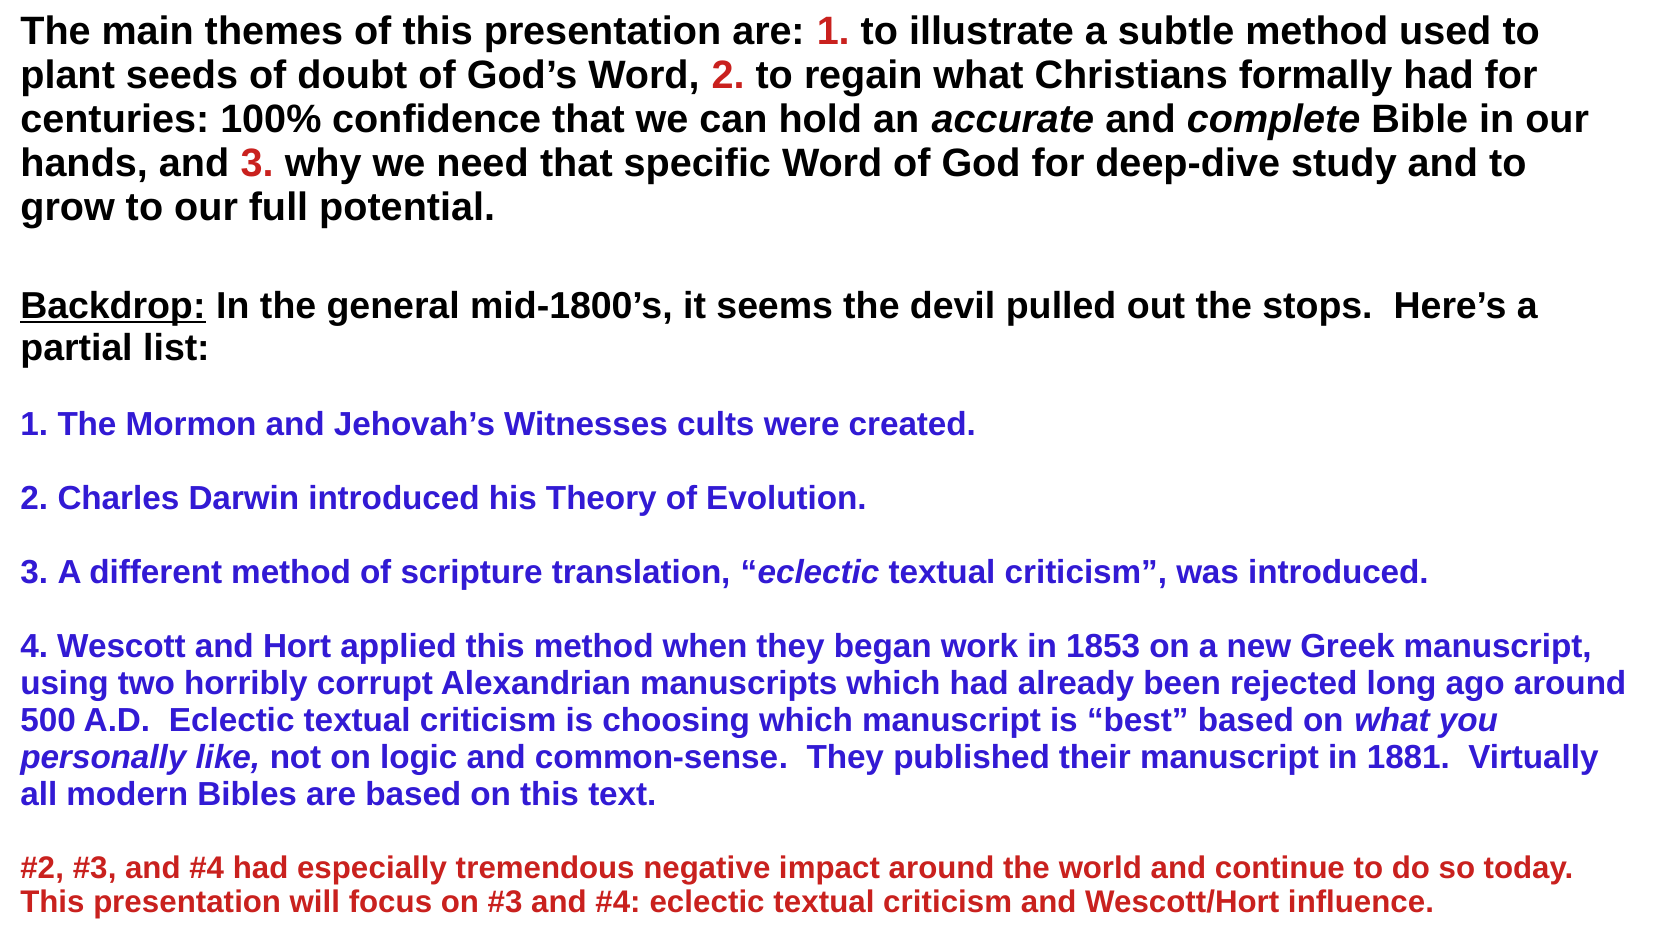

The main themes of this presentation are: 1. to illustrate a subtle method used to plant seeds of doubt of God’s Word, 2. to regain what Christians formally had for centuries: 100% confidence that we can hold an accurate and complete Bible in our hands, and 3. why we need that specific Word of God for deep-dive study and to grow to our full potential.
Backdrop: In the general mid-1800’s, it seems the devil pulled out the stops. Here’s a partial list:
1. The Mormon and Jehovah’s Witnesses cults were created.
2. Charles Darwin introduced his Theory of Evolution.
3. A different method of scripture translation, “eclectic textual criticism”, was introduced.
4. Wescott and Hort applied this method when they began work in 1853 on a new Greek manuscript, using two horribly corrupt Alexandrian manuscripts which had already been rejected long ago around 500 A.D. Eclectic textual criticism is choosing which manuscript is “best” based on what you personally like, not on logic and common-sense. They published their manuscript in 1881. Virtually all modern Bibles are based on this text.
#2, #3, and #4 had especially tremendous negative impact around the world and continue to do so today. This presentation will focus on #3 and #4: eclectic textual criticism and Wescott/Hort influence.